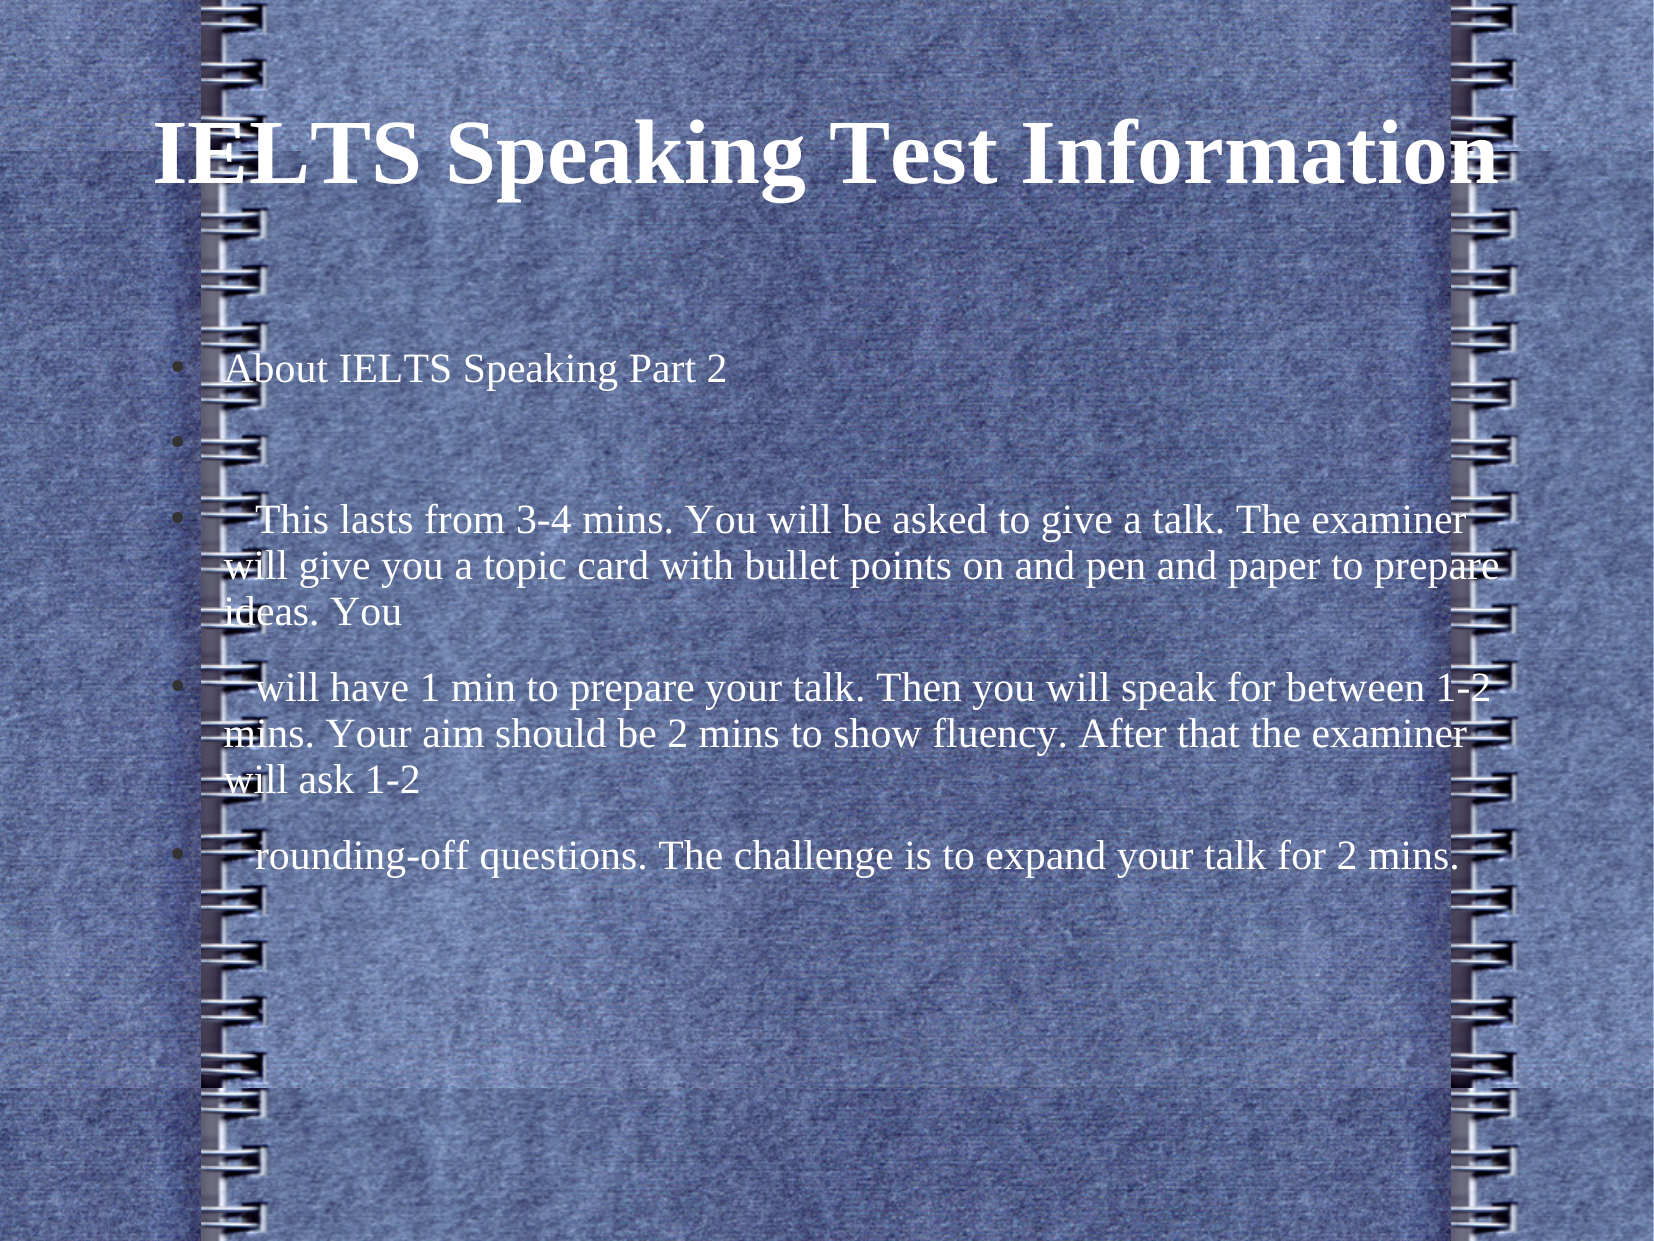

# IELTS Speaking Test Information
About IELTS Speaking Part 2
 This lasts from 3-4 mins. You will be asked to give a talk. The examiner will give you a topic card with bullet points on and pen and paper to prepare ideas. You
 will have 1 min to prepare your talk. Then you will speak for between 1-2 mins. Your aim should be 2 mins to show fluency. After that the examiner will ask 1-2
 rounding-off questions. The challenge is to expand your talk for 2 mins.